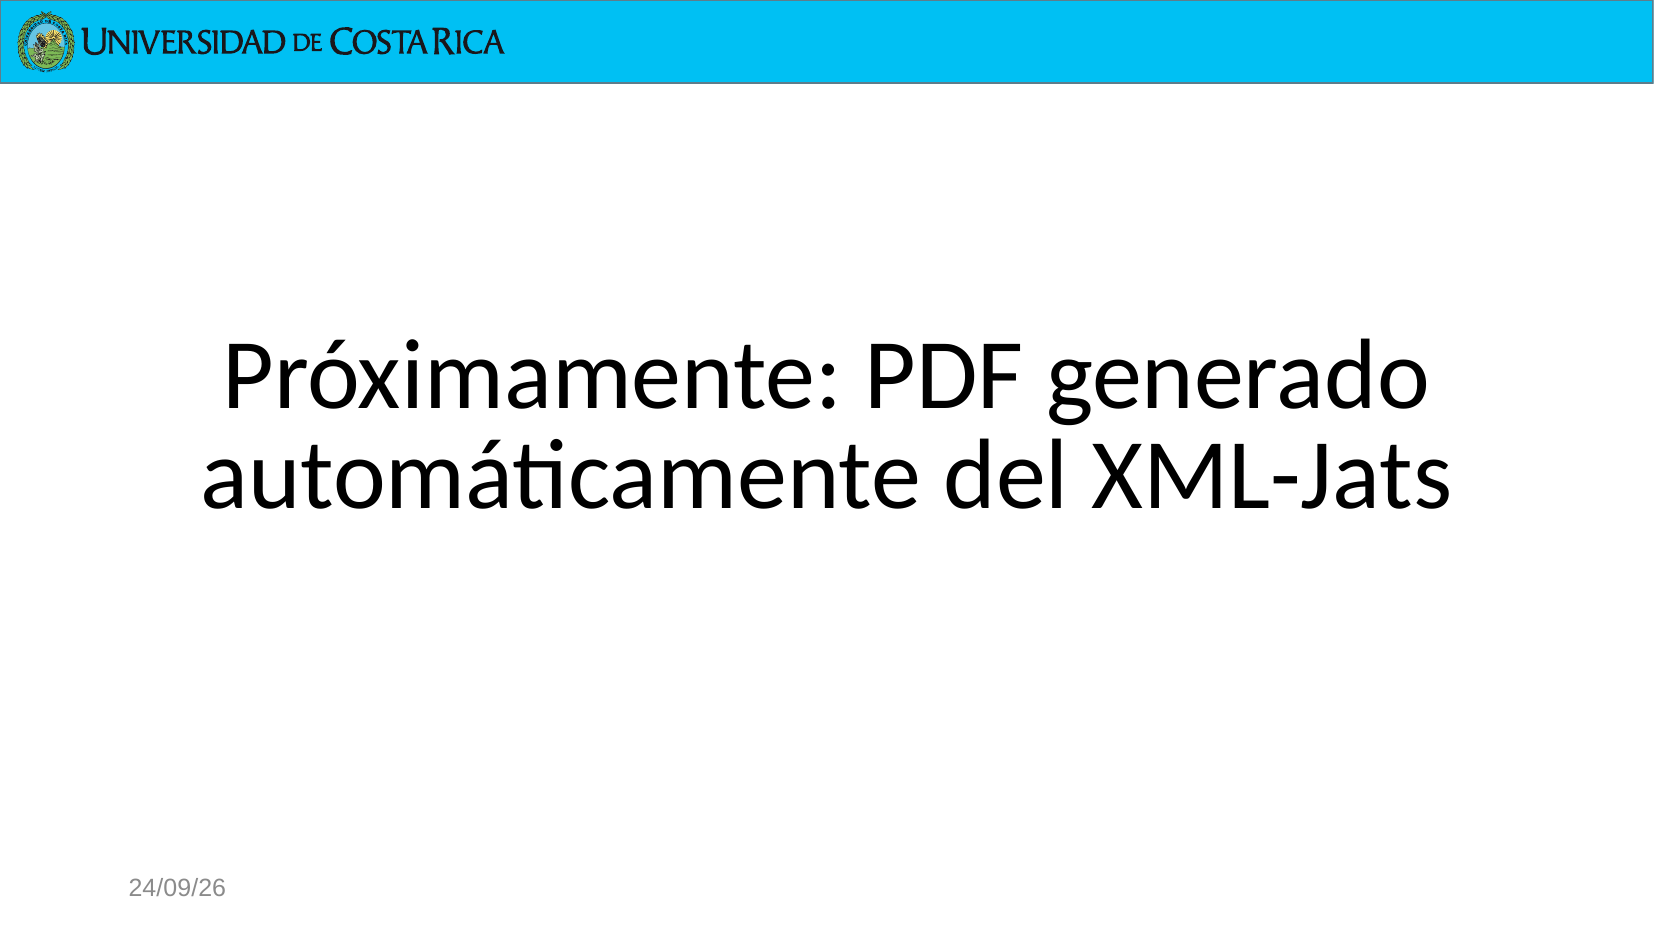

# Próximamente: PDF generado automáticamente del XML-Jats